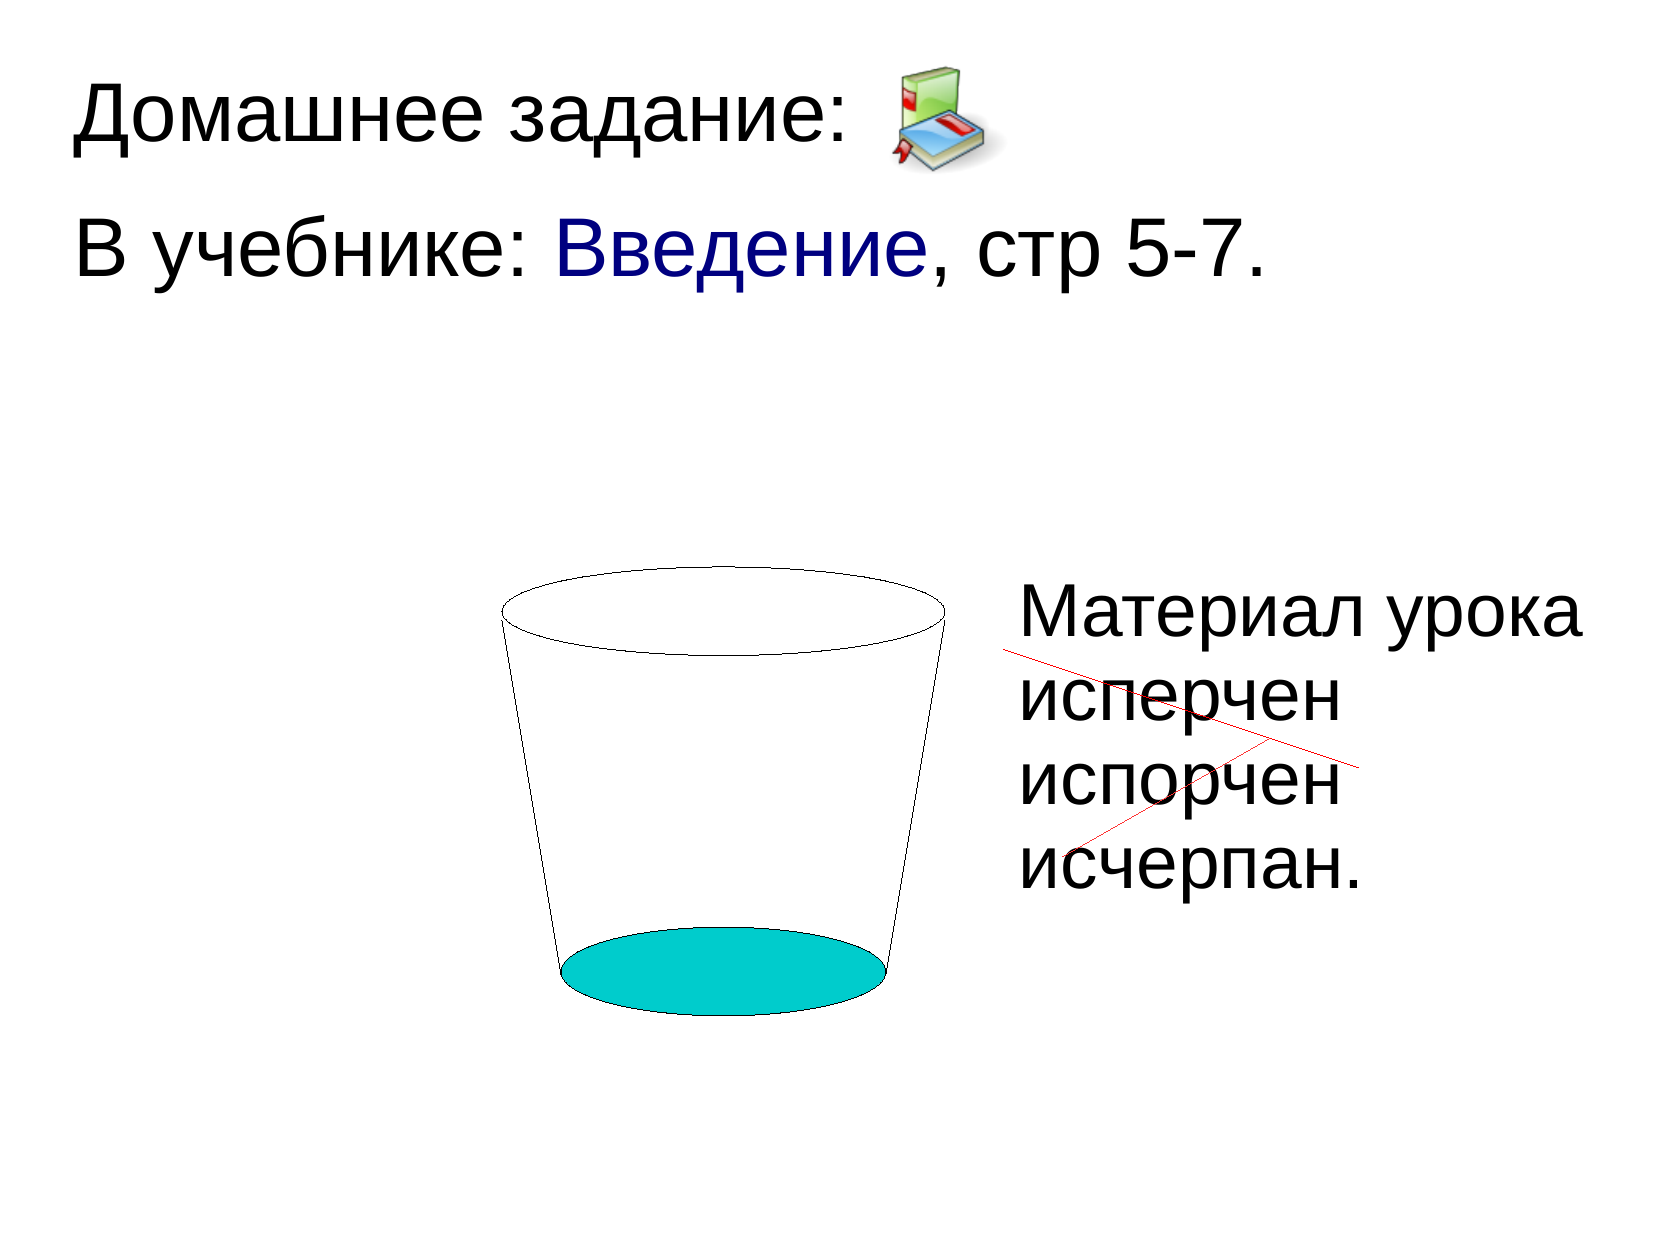

Домашнее задание:
В учебнике: Введение, стр 5-7.
Материал урока
исперчен
испорчен
исчерпан.